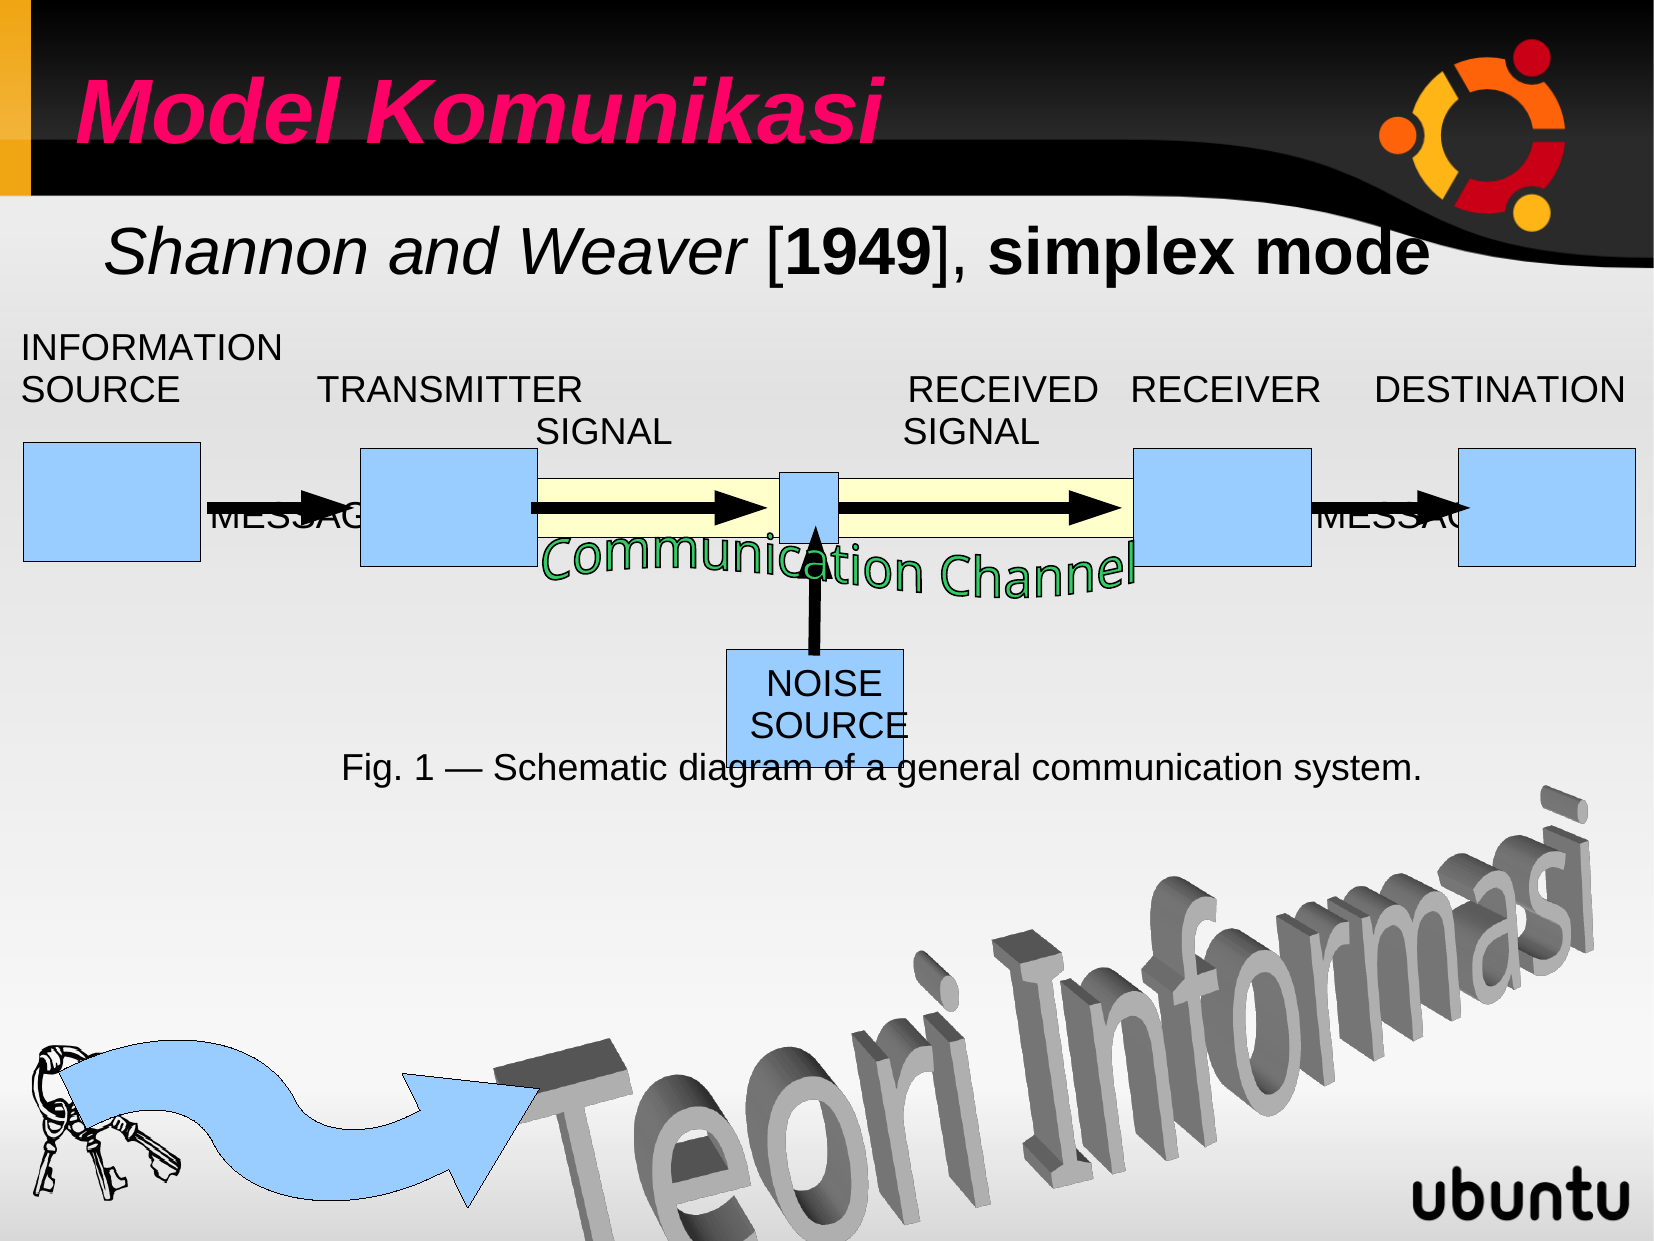

# Model Komunikasi
Shannon and Weaver [1949], simplex mode
INFORMATION
SOURCE TRANSMITTER RECEIVED RECEIVER DESTINATION
 SIGNAL SIGNAL
 MESSAGE MESSAGE
 NOISE
SOURCE
 Fig. 1 — Schematic diagram of a general communication system.
Communication Channel
Teori Informasi